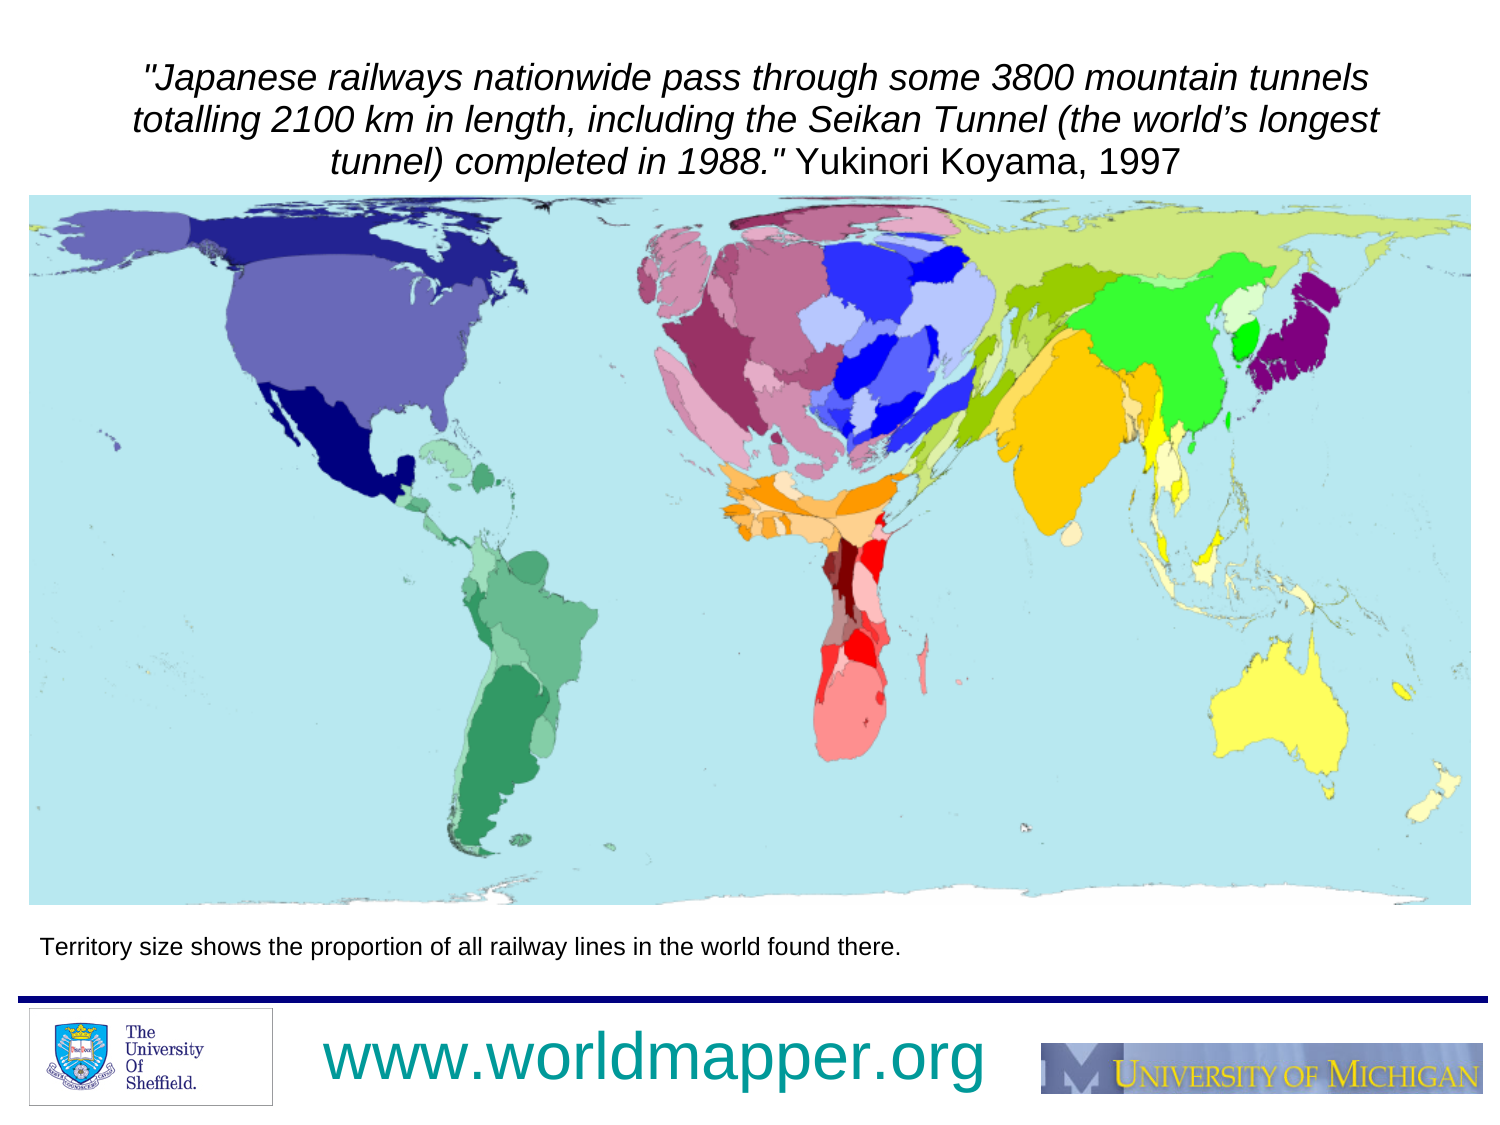

# "Japanese railways nationwide pass through some 3800 mountain tunnels totalling 2100 km in length, including the Seikan Tunnel (the world’s longest tunnel) completed in 1988." Yukinori Koyama, 1997
Territory size shows the proportion of all railway lines in the world found there.